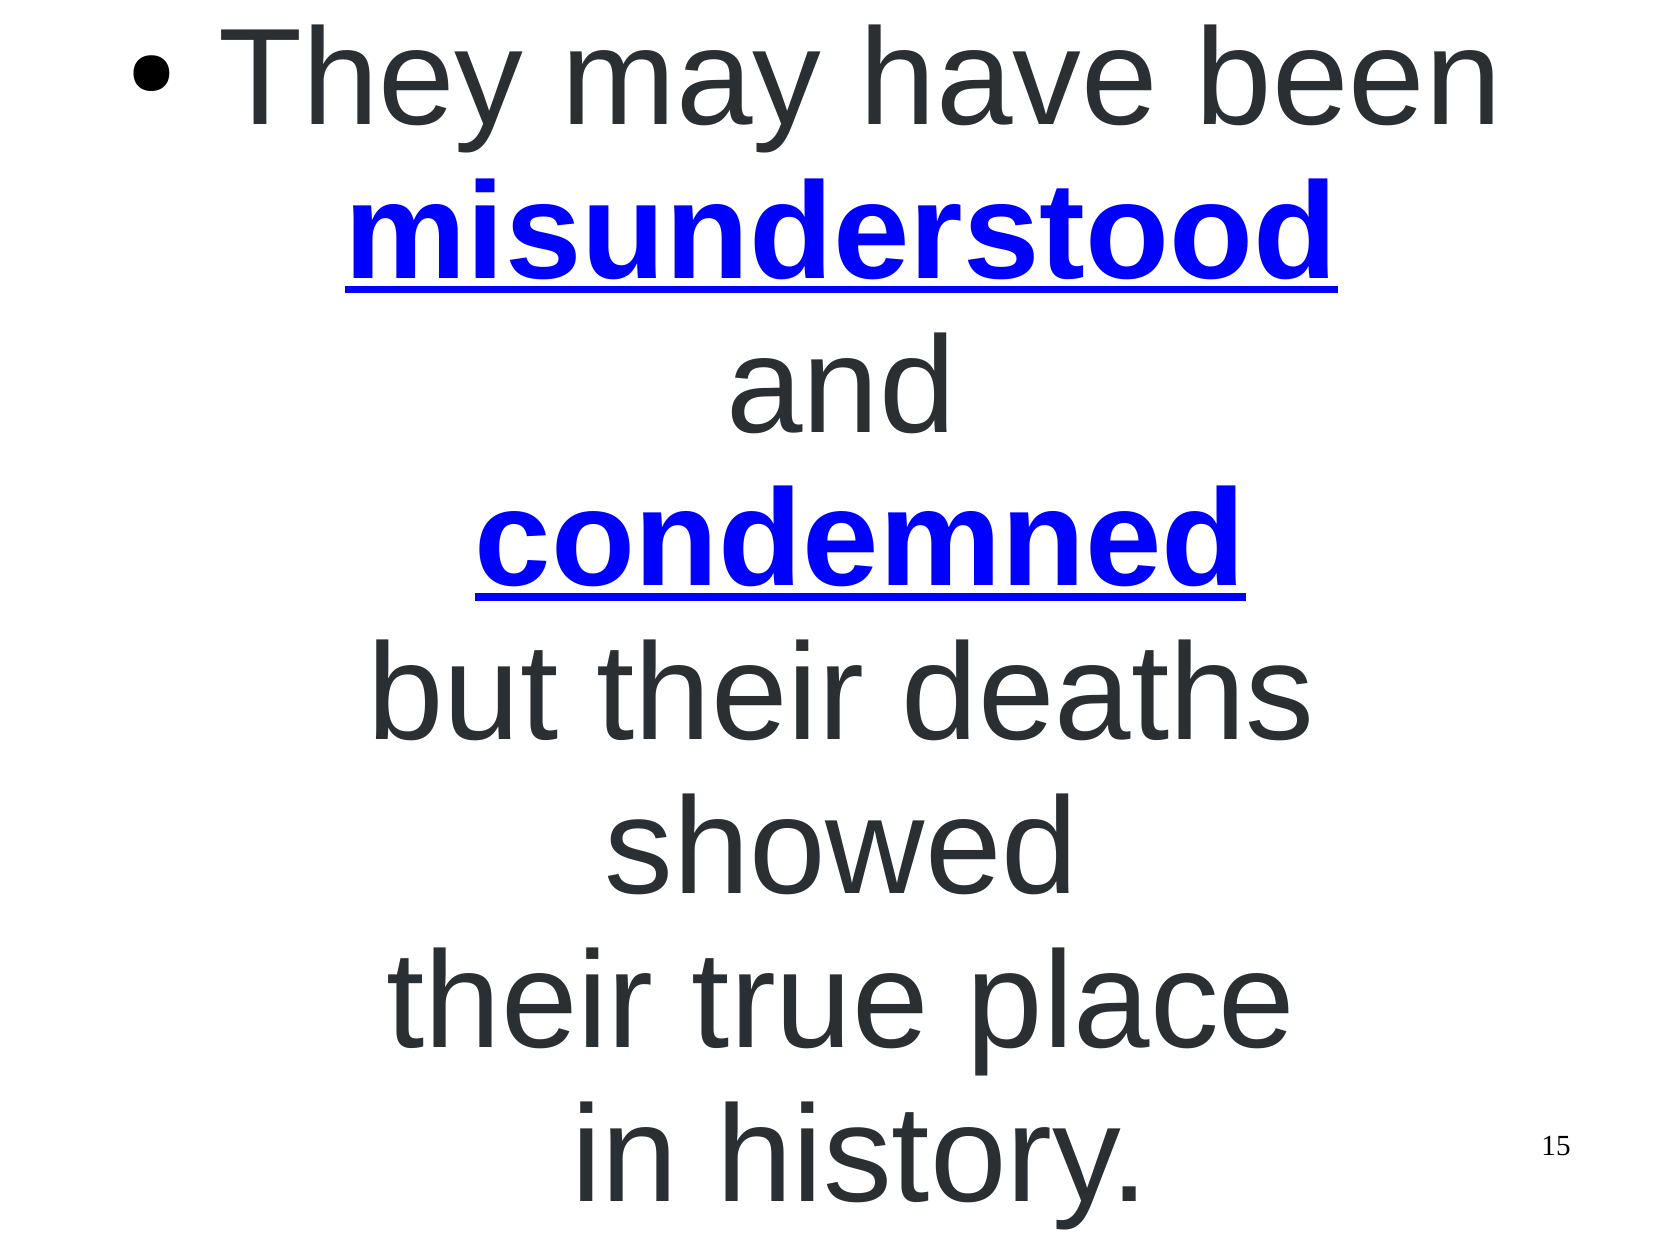

# They may have been misunderstood and condemned but their deaths showed their true place in history.
15